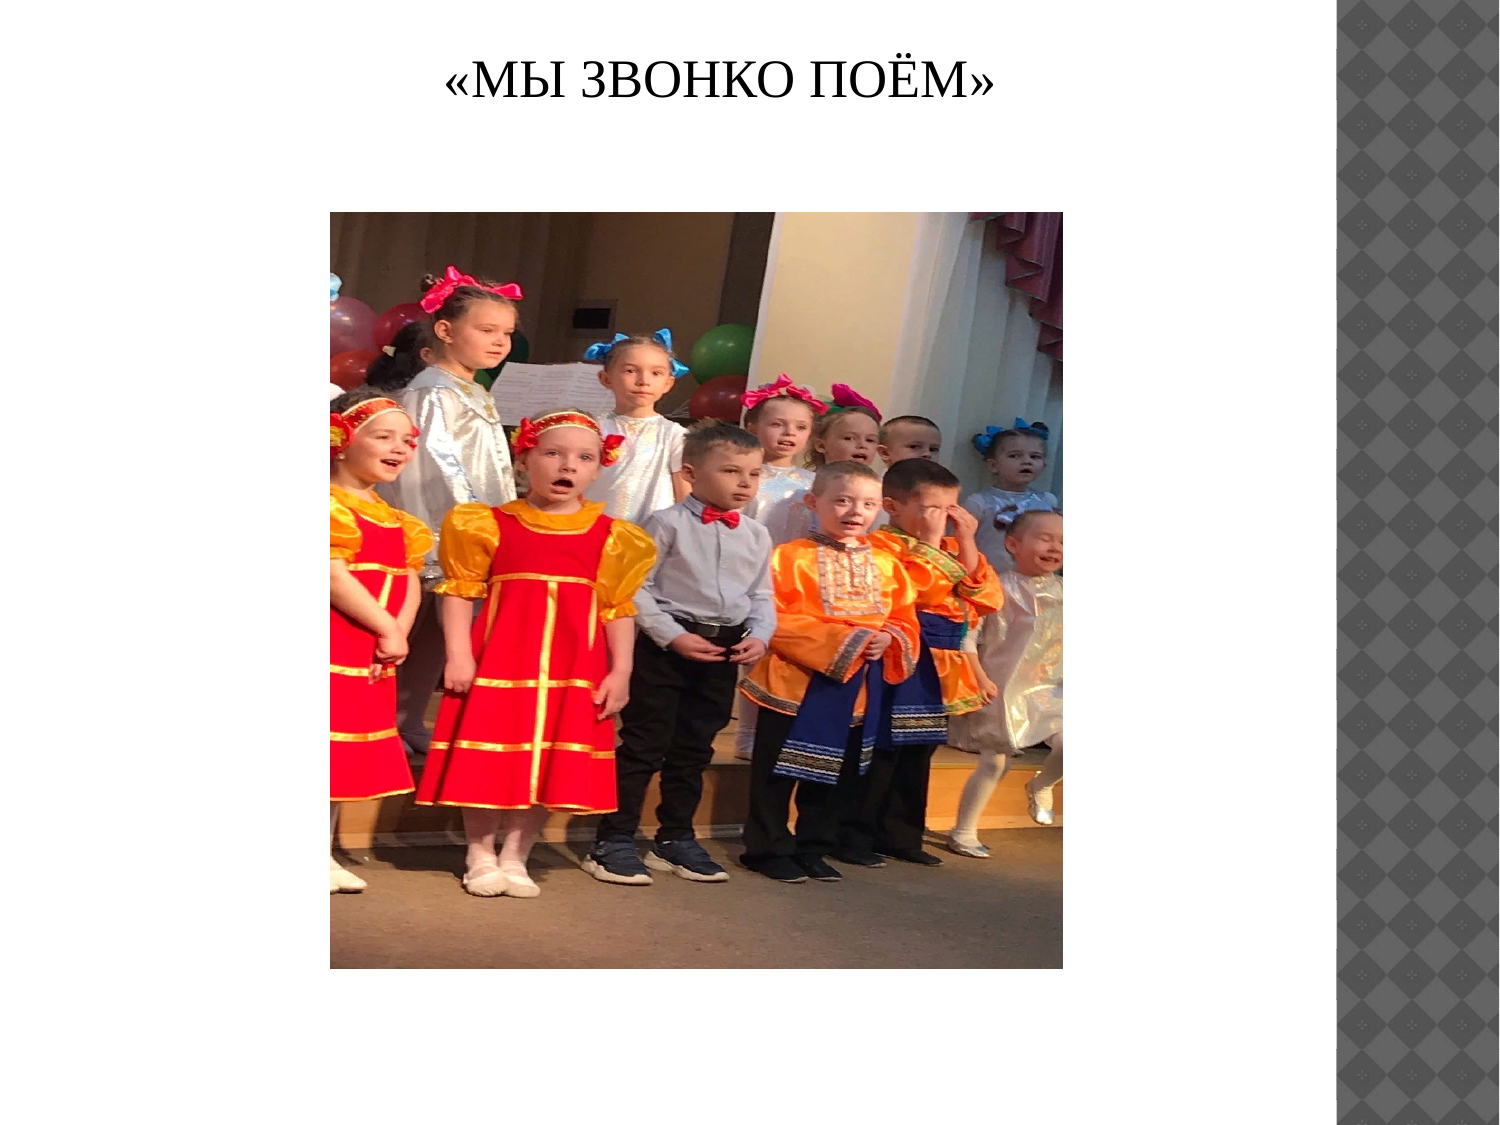

# «МЫ ЗВОНКО ПОЁМ»
У детей групп РЭО более ярким становится стремление выразительно исполнить песню, танец, проявить творчество, желание высказать свое мнение об услышанном. Между музыкой и речью много общего. Музыкальные звуки, так же как и речь, воспринимаются слухом. Во время пения обращается внимание детей на активность губ, четкое произношение согласных, особенно в конце слова; вырабатываем дикцию при помощи специальных упражнений: шуток – прибауток, потешек, скороговорок.
 В работу с детьми вводим наглядное моделирование для эффективного усвоения материала. На их основе разработаны дидактические игры «Громко - тихо», «Быстро – медленно», и др. Помимо музыки и движений, детей знакомим с особенностями устной речи: окраской голоса, мимикой, жестами. Составной частью умственного воспитания является развитие и совершенствование у детей мыслительных процессов, элементов логического мышления. Активизация умственной деятельности достигается тем, что каждый раз детям предлагаю более сложное задание: иной сложный вариант того же задания, другую игровую ситуацию, новое музыкальное произведение. Расширяя познания дошкольников, развивая их умение логически мыслить, не упускаю из поля зрения и такую важнейшую задачу умственного воспитания, как развитие речи. Ведущая роль в развитии речи принадлежит песне. Музыка привлекает внимание детей к речевой основе, заставляет вслушиваться и вдумываться в содержание песни. Неоценимую помощь в решении задач умственного воспитания оказывают музыкально-дидактические игры и упражнения, игровая форма которых облегчает процесс познания, делает его осознанным, позволяет обеспечить умственную активность каждого ребенка. Дидактические задания на каждом последующем занятии видоизменяю, усложняю, создаю посильные затруднения, что заставляет детей искать новые способы достижения цели, активизирует их.
Пение – процесс звукообразования, в котором очень важна координация слуха и голоса. Развитие слуха и голоса сказывается на формировании речи, её красоте. А речь, как известно, является материальной основой мышления. Заучивание текстов совершенствует память. Благодаря разнообразной тематике песен совершенствуются познавательные способности. Восприятие музыки – сложный процесс, наполненный глубокими переживаниями. Прослушивание музыки развивает наглядно-образное мышление: способность анализировать картину, «нарисованную» звуками. Внимательное слушание музыки – один из самых абстрактных способов мышления, требующих особой психической сосредоточенности. Такого рода сосредоточенность в дальнейшем пригодится для изучения математики и других точных наук.